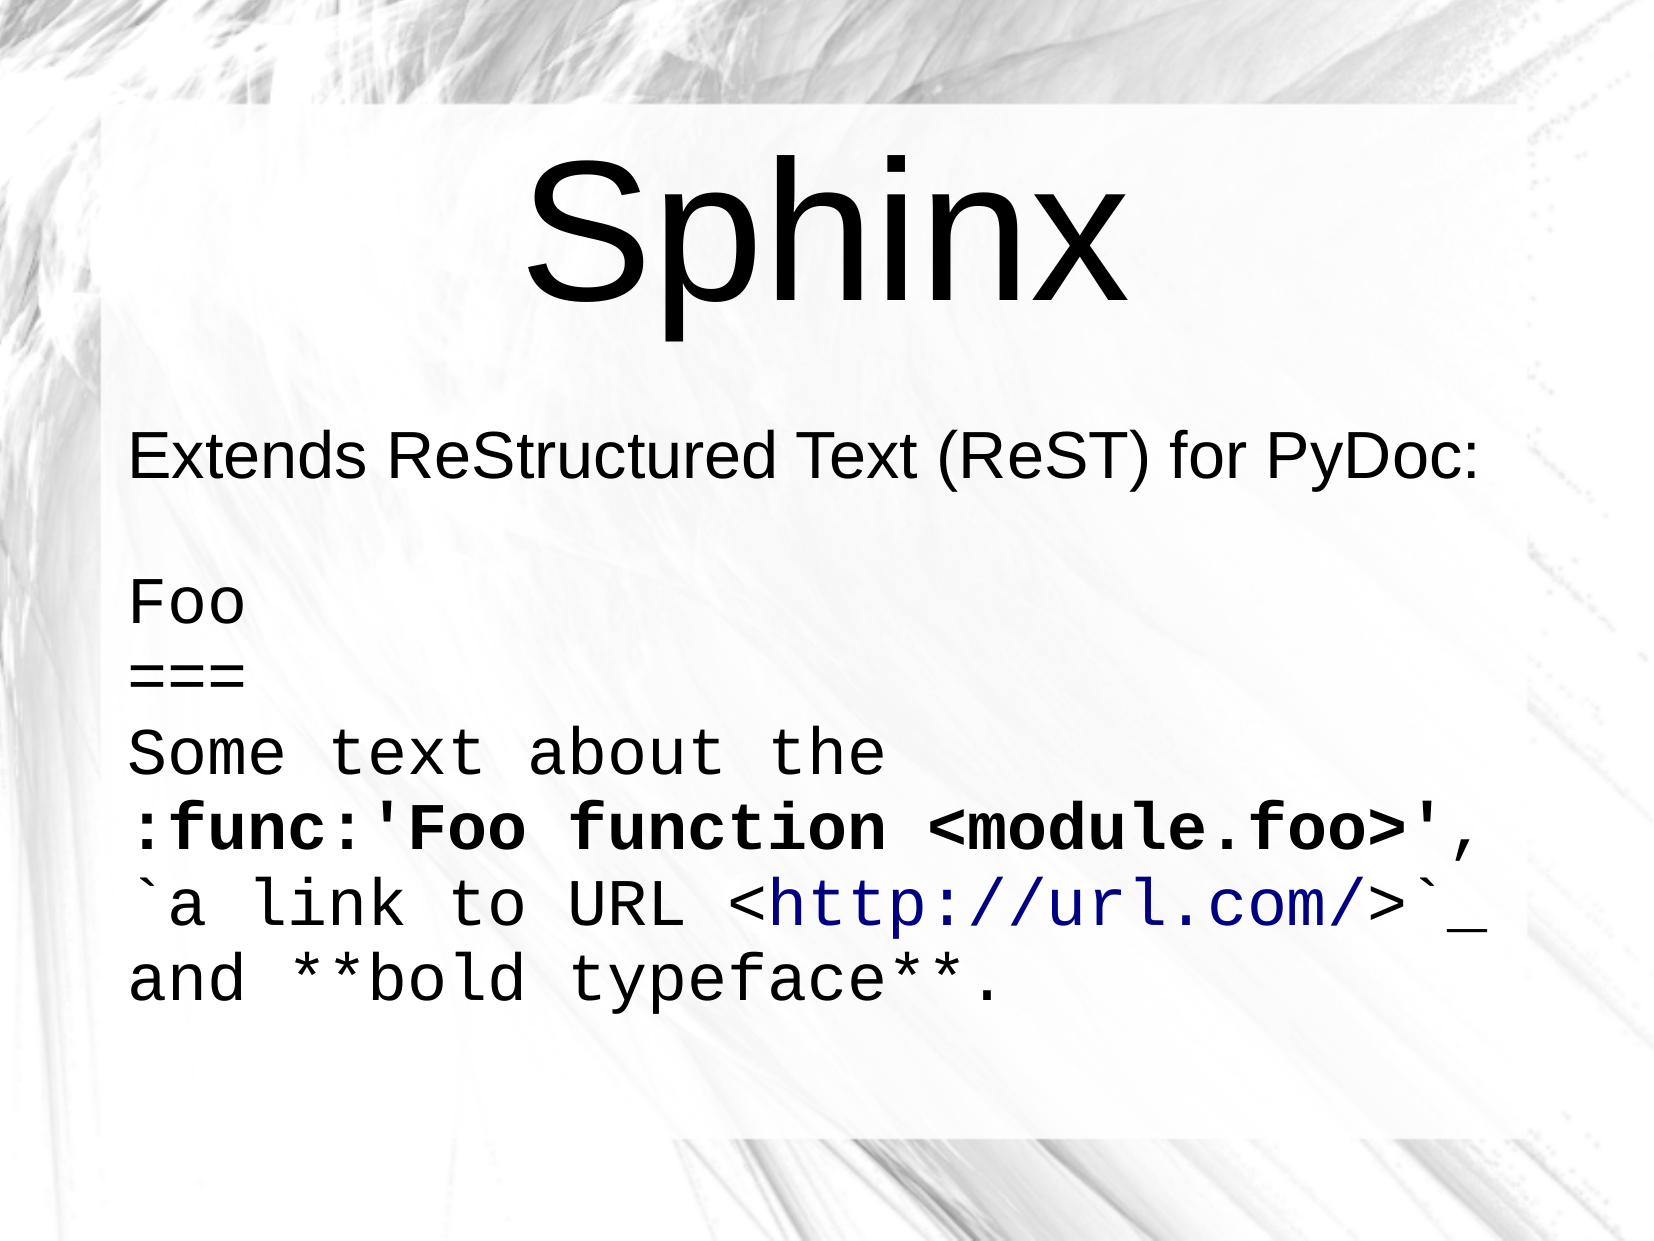

Sphinx
Extends ReStructured Text (ReST) for PyDoc:
Foo
===
Some text about the
:func:'Foo function <module.foo>', `a link to URL <http://url.com/>`_ and **bold typeface**.